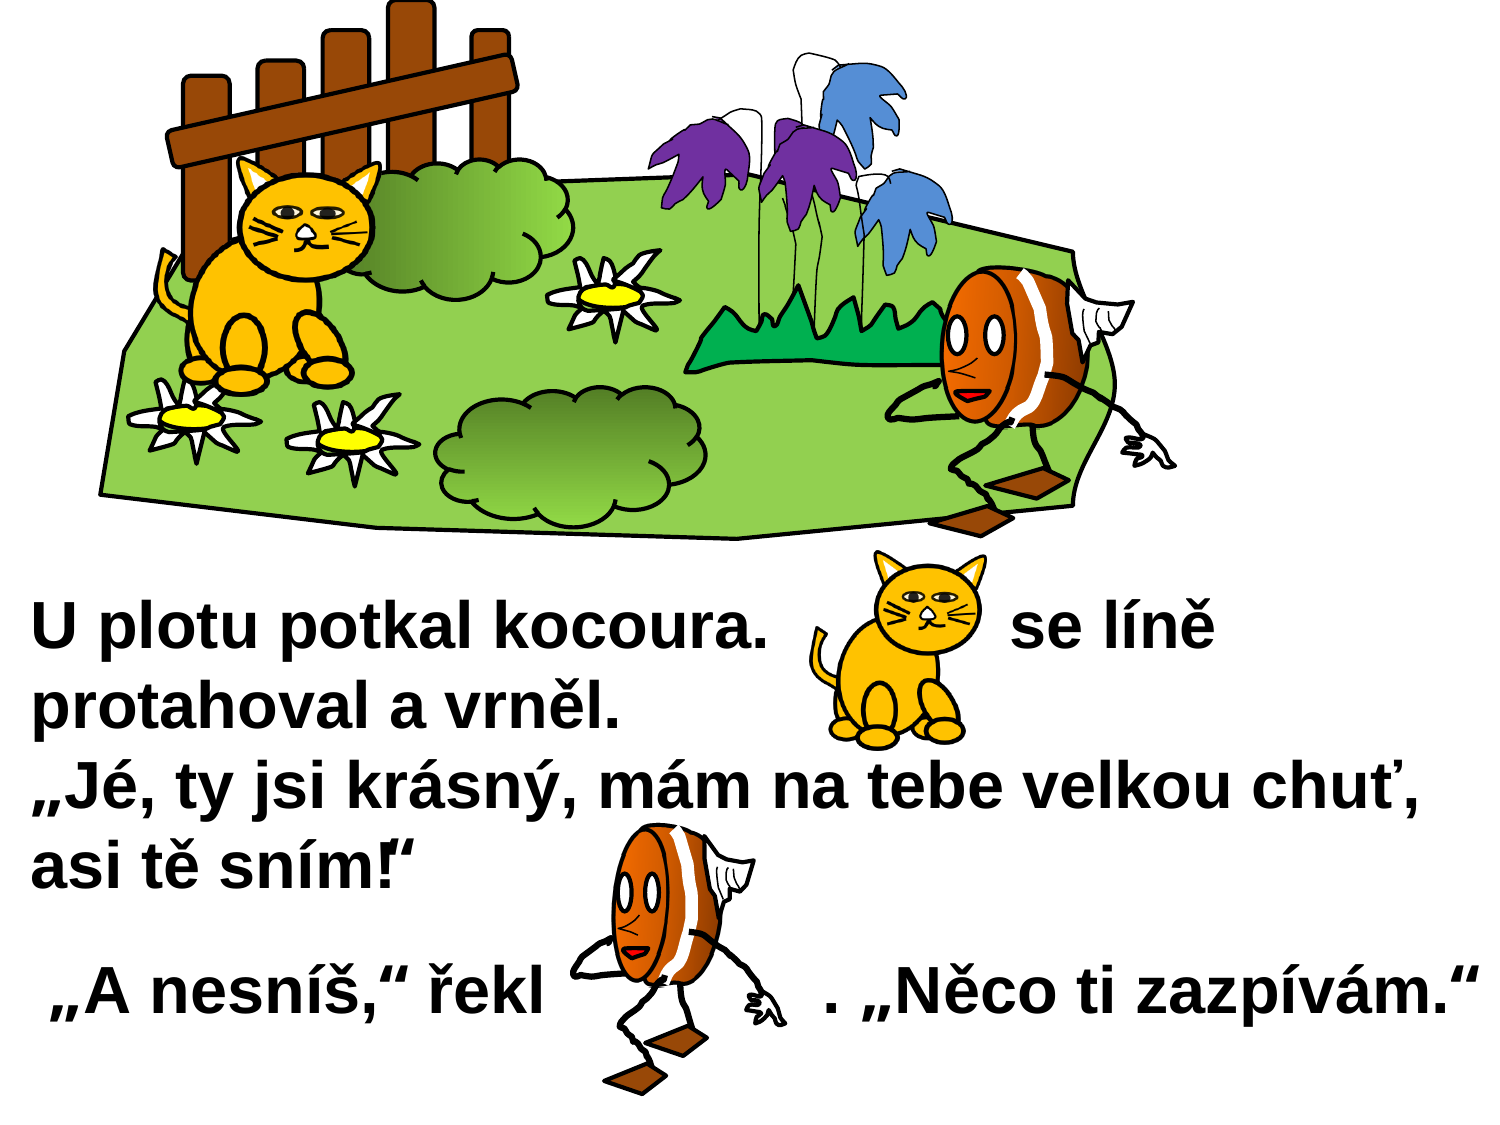

U plotu potkal kocoura. se líně
protahoval a vrněl.
„Jé, ty jsi krásný, mám na tebe velkou chuť,
asi tě sním!
 „A nesníš,“ řekl . „Něco ti zazpívám.“
“